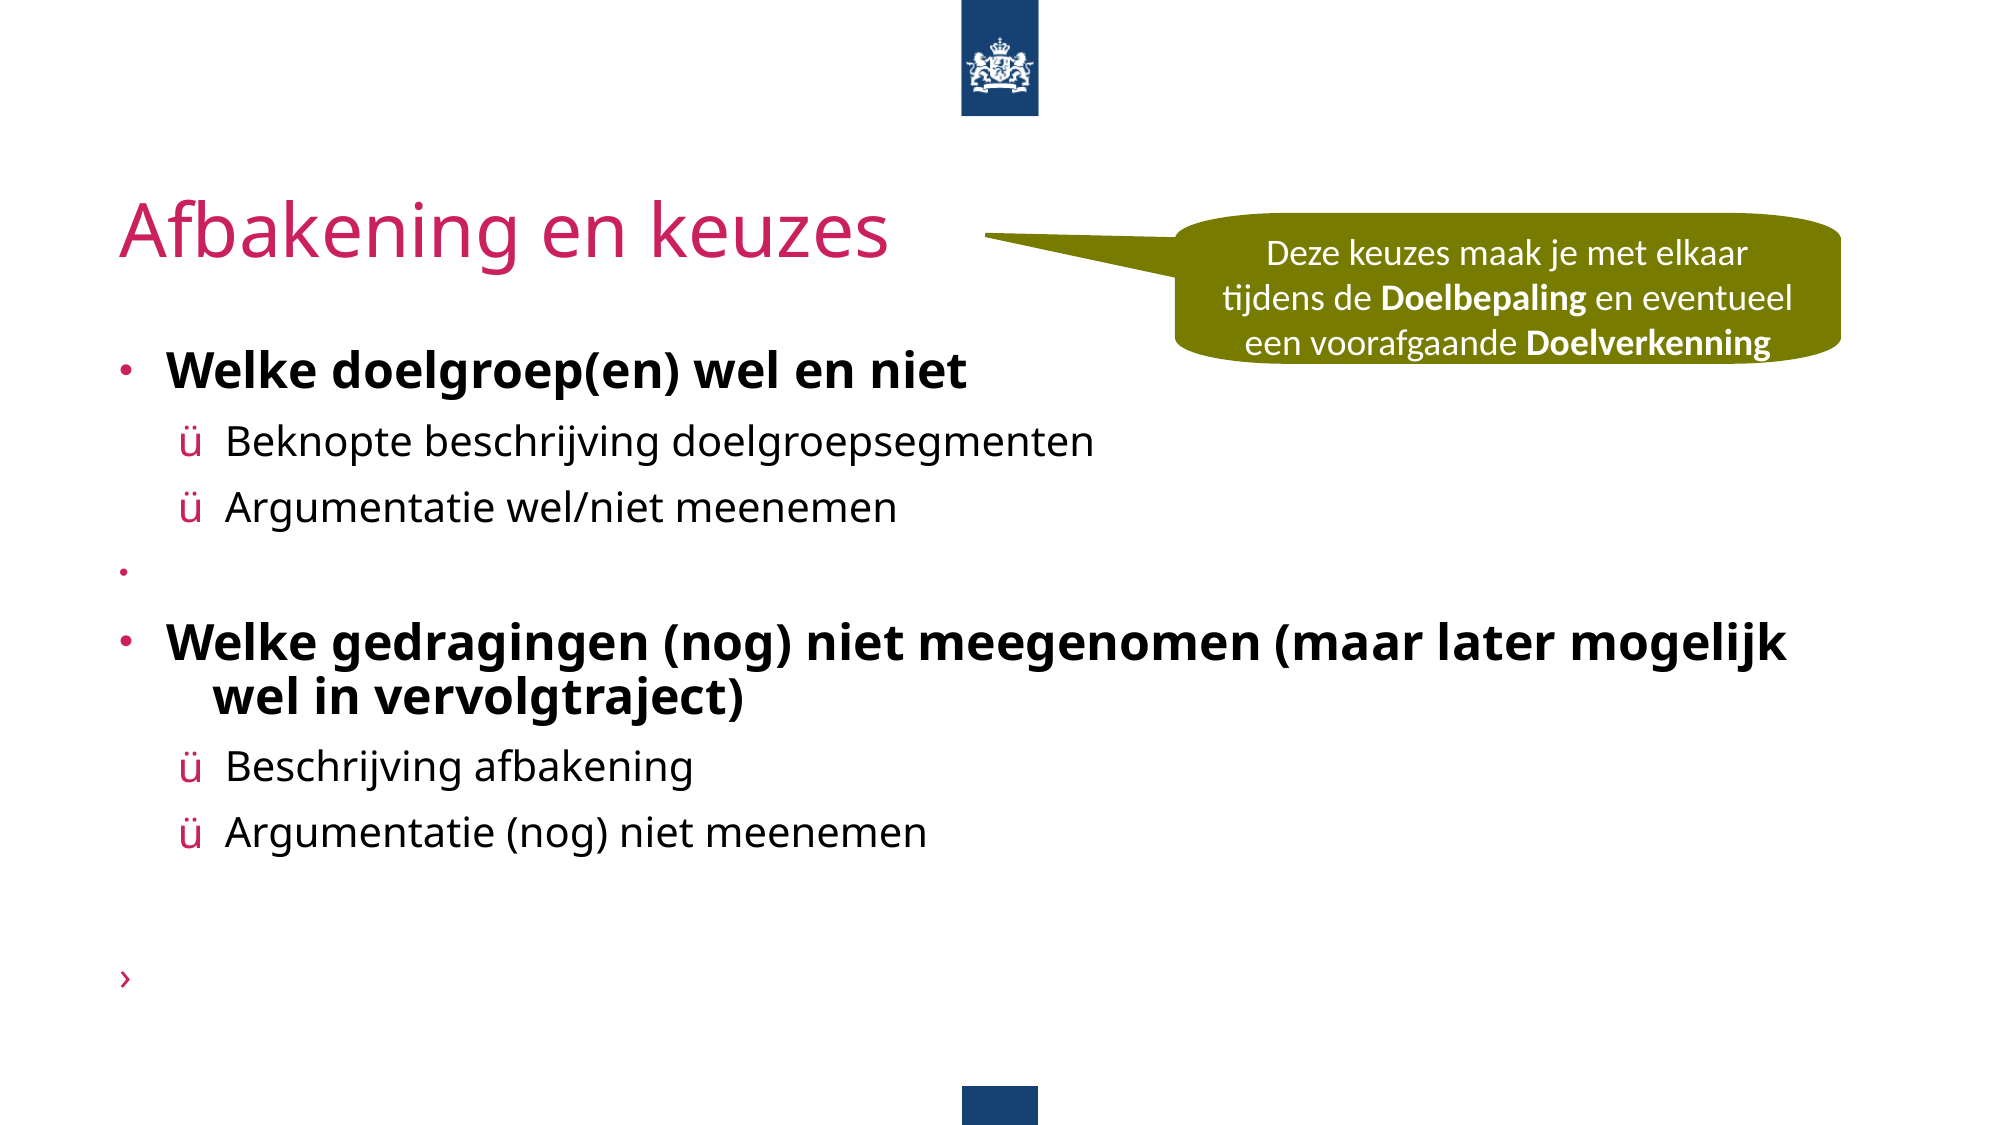

Afbakening en keuzes
Deze keuzes maak je met elkaar tijdens de Doelbepaling en eventueel een voorafgaande Doelverkenning
# Welke doelgroep(en) wel en niet
Beknopte beschrijving doelgroepsegmenten
Argumentatie wel/niet meenemen
Welke gedragingen (nog) niet meegenomen (maar later mogelijk wel in vervolgtraject)
Beschrijving afbakening
Argumentatie (nog) niet meenemen